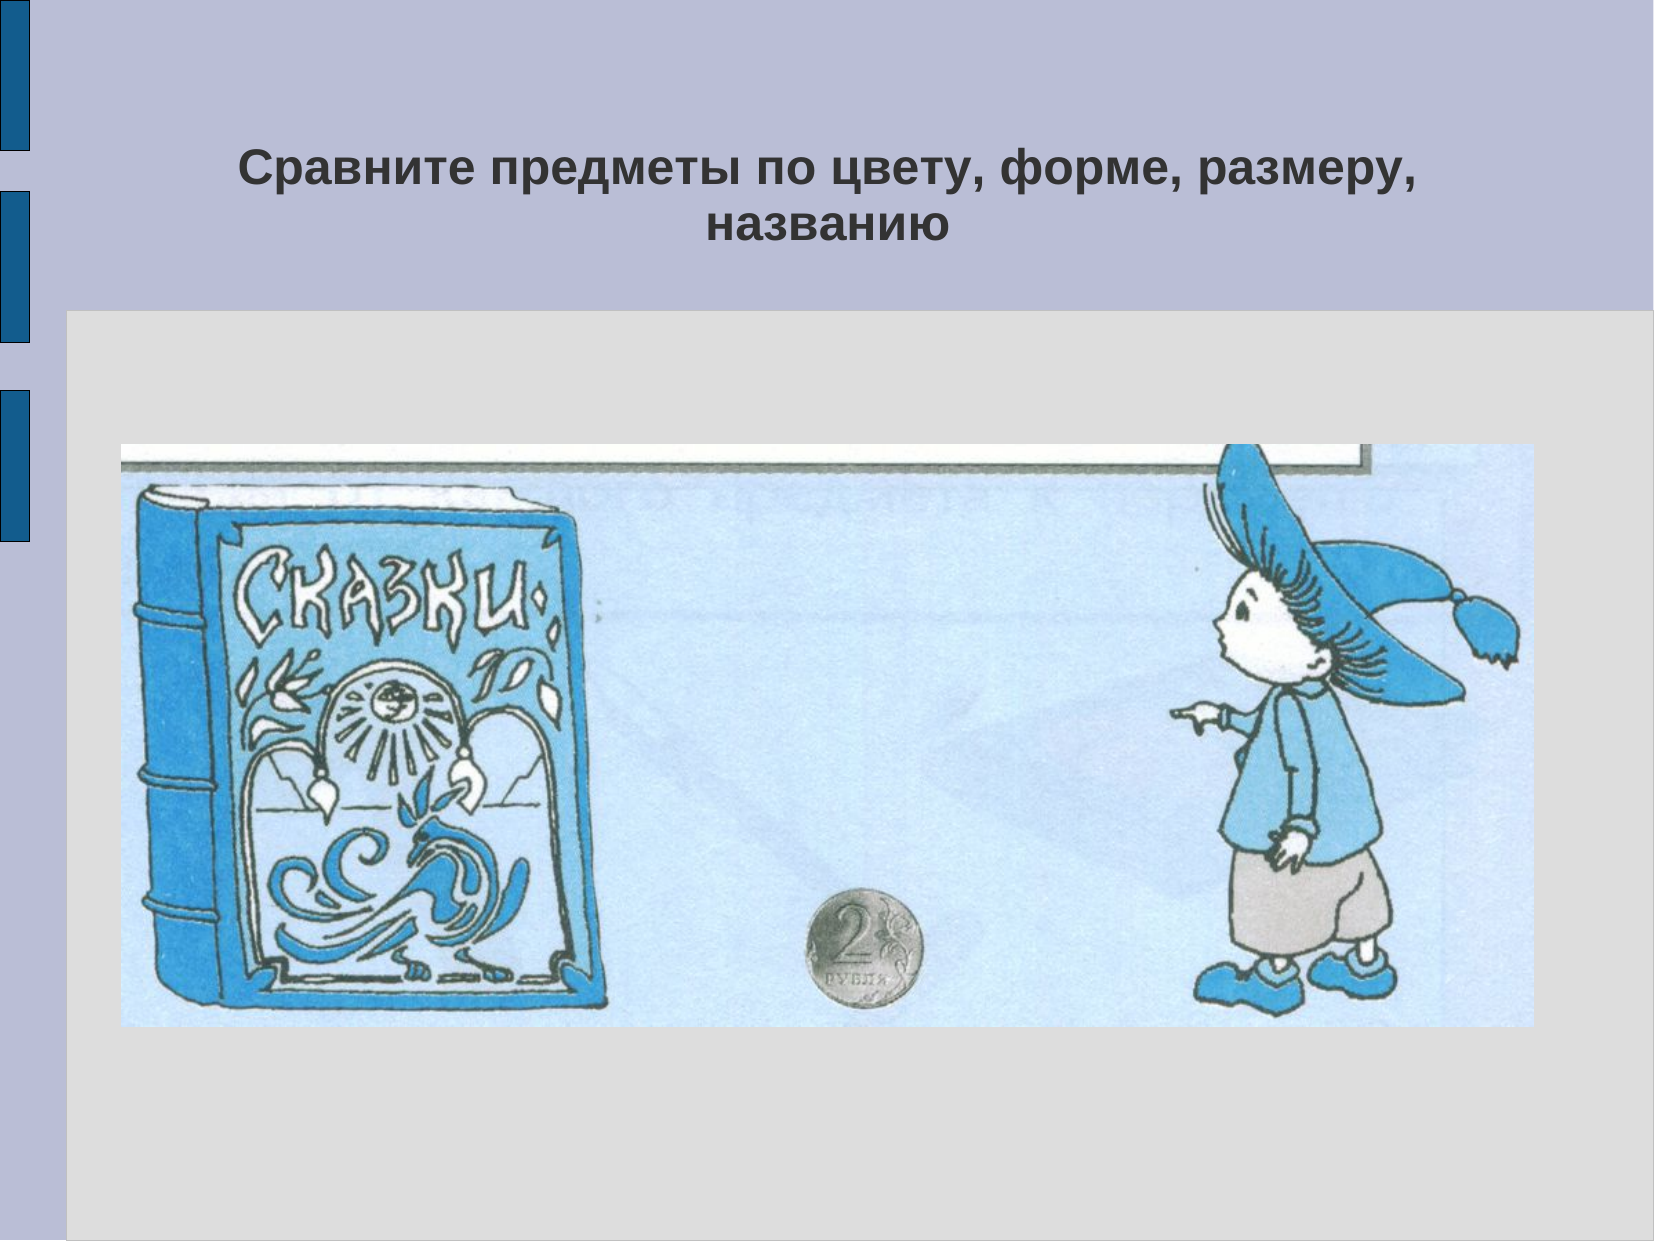

# Сравните предметы по цвету, форме, размеру, названию